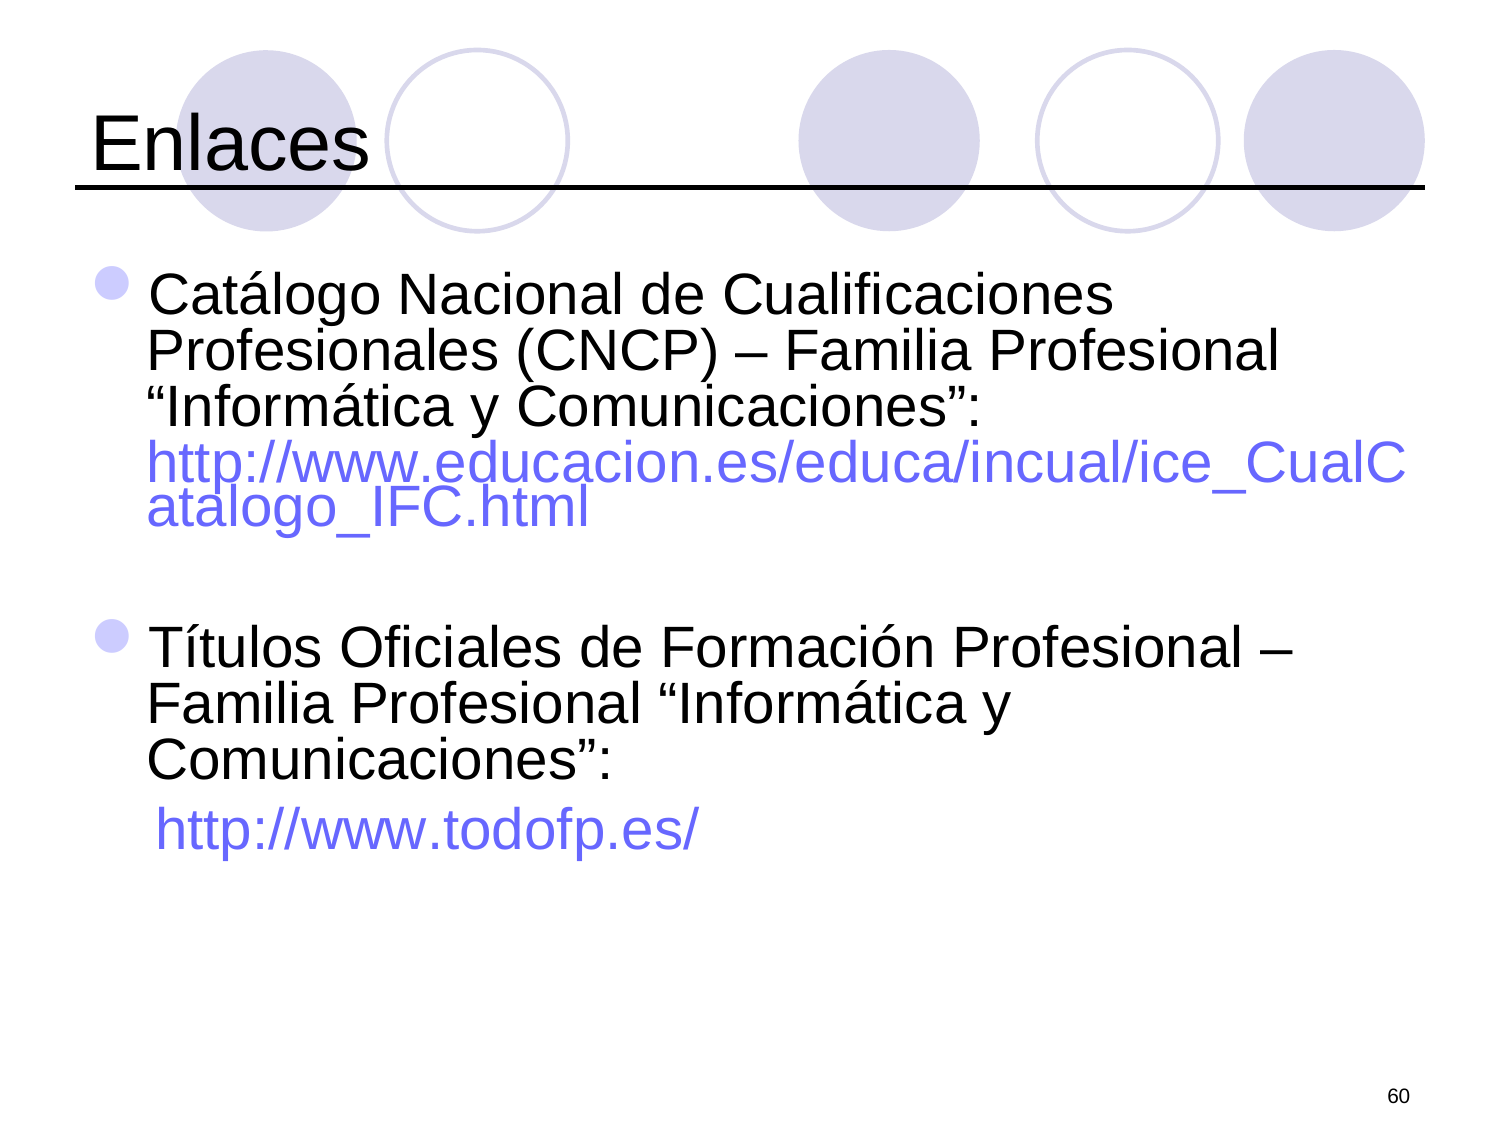

# Enlaces
Catálogo Nacional de Cualificaciones Profesionales (CNCP) – Familia Profesional “Informática y Comunicaciones”: http://www.educacion.es/educa/incual/ice_CualCatalogo_IFC.html
Títulos Oficiales de Formación Profesional – Familia Profesional “Informática y Comunicaciones”:
 http://www.todofp.es/